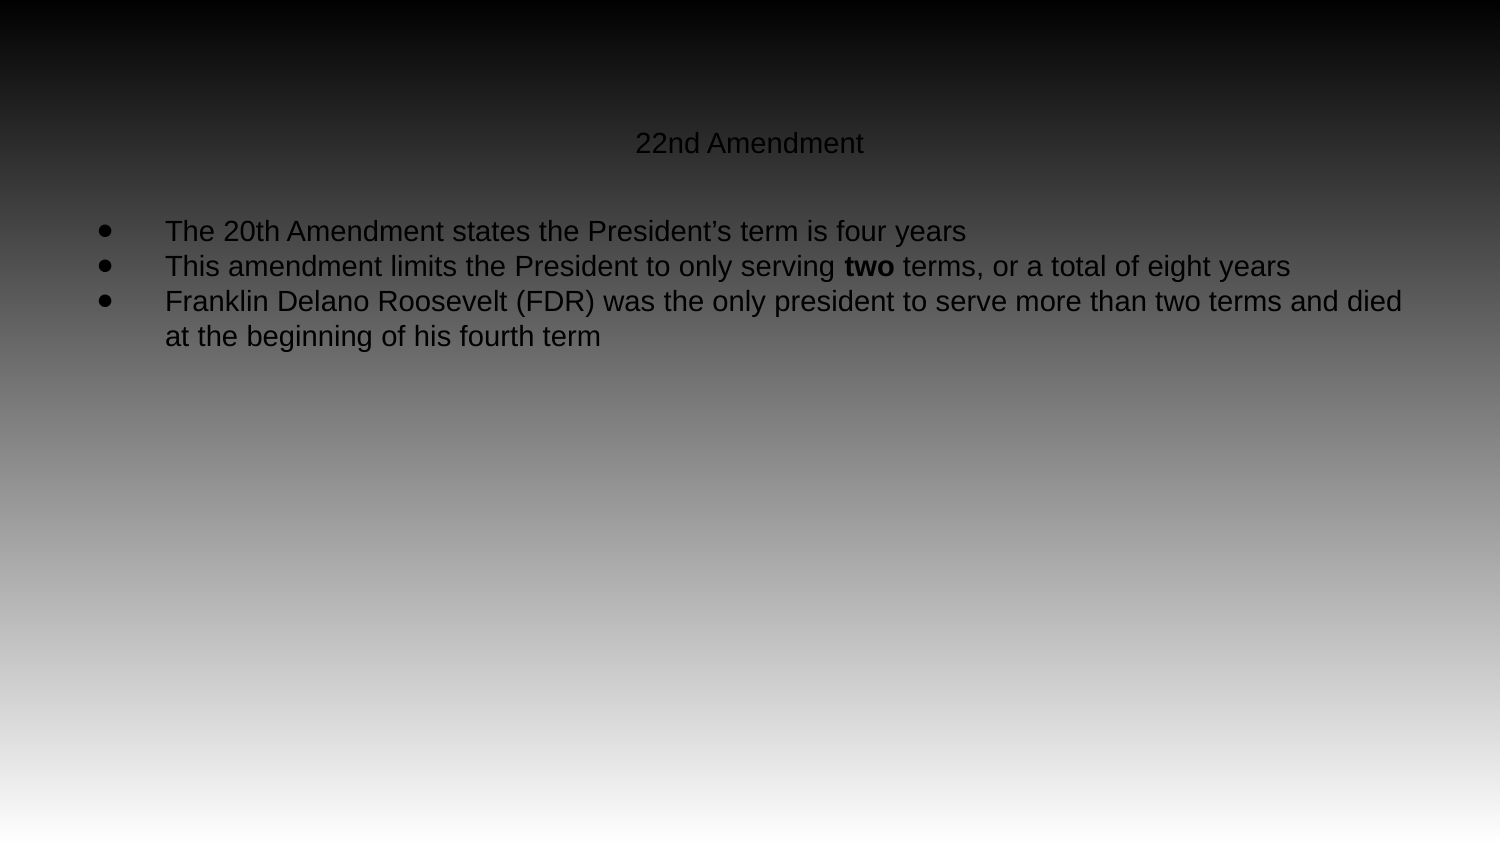

# 22nd Amendment
The 20th Amendment states the President’s term is four years
This amendment limits the President to only serving two terms, or a total of eight years
Franklin Delano Roosevelt (FDR) was the only president to serve more than two terms and died at the beginning of his fourth term